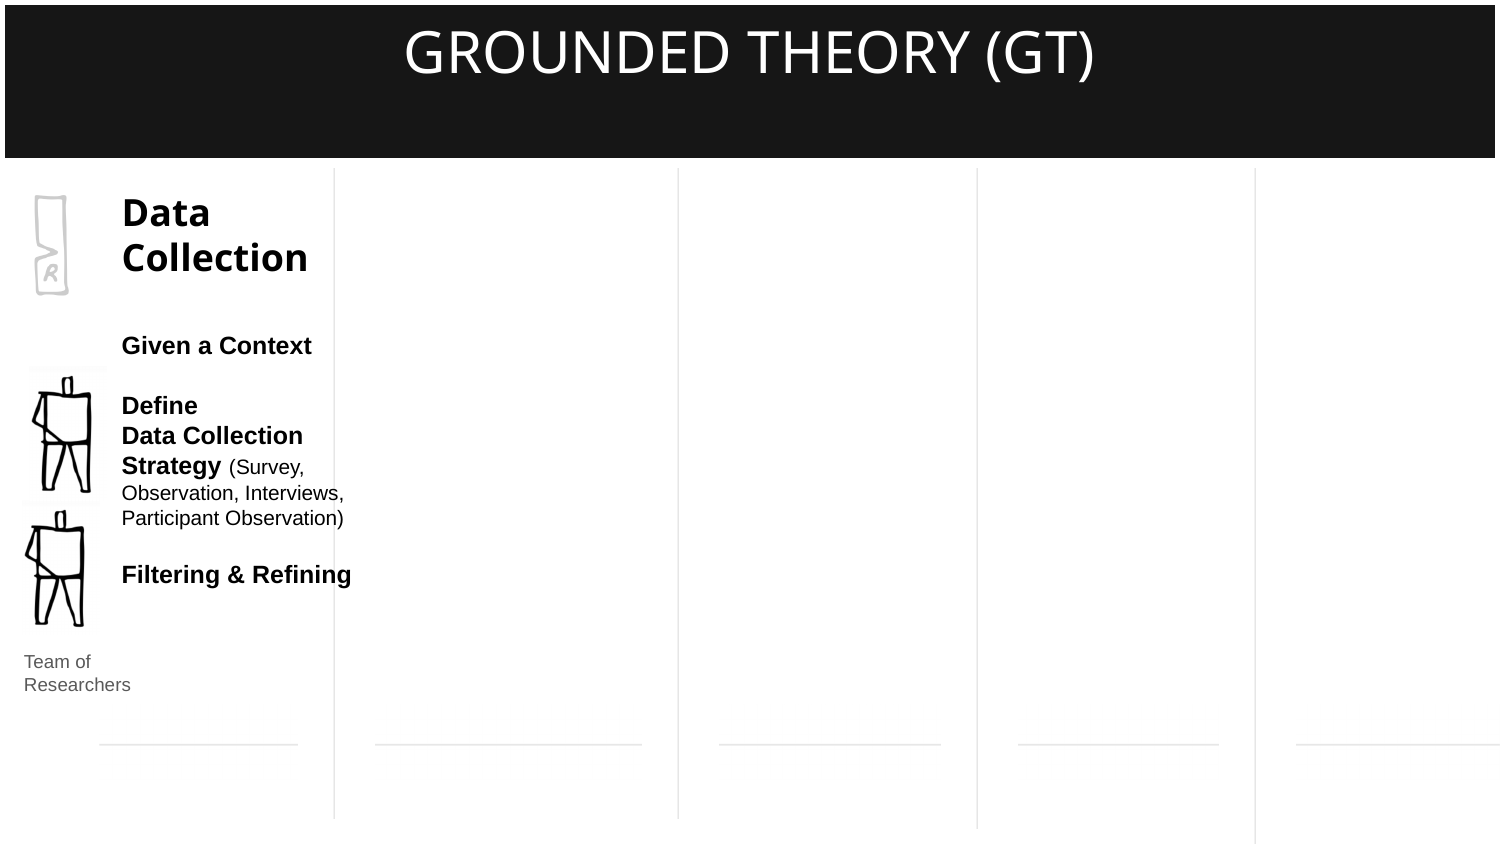

Grounded Theory (GT)
# Hybrid research workflow
Data
Collection
Given a Context
Define
Data Collection Strategy (Survey, Observation, Interviews, Participant Observation)
Filtering & Refining
Team of
Researchers